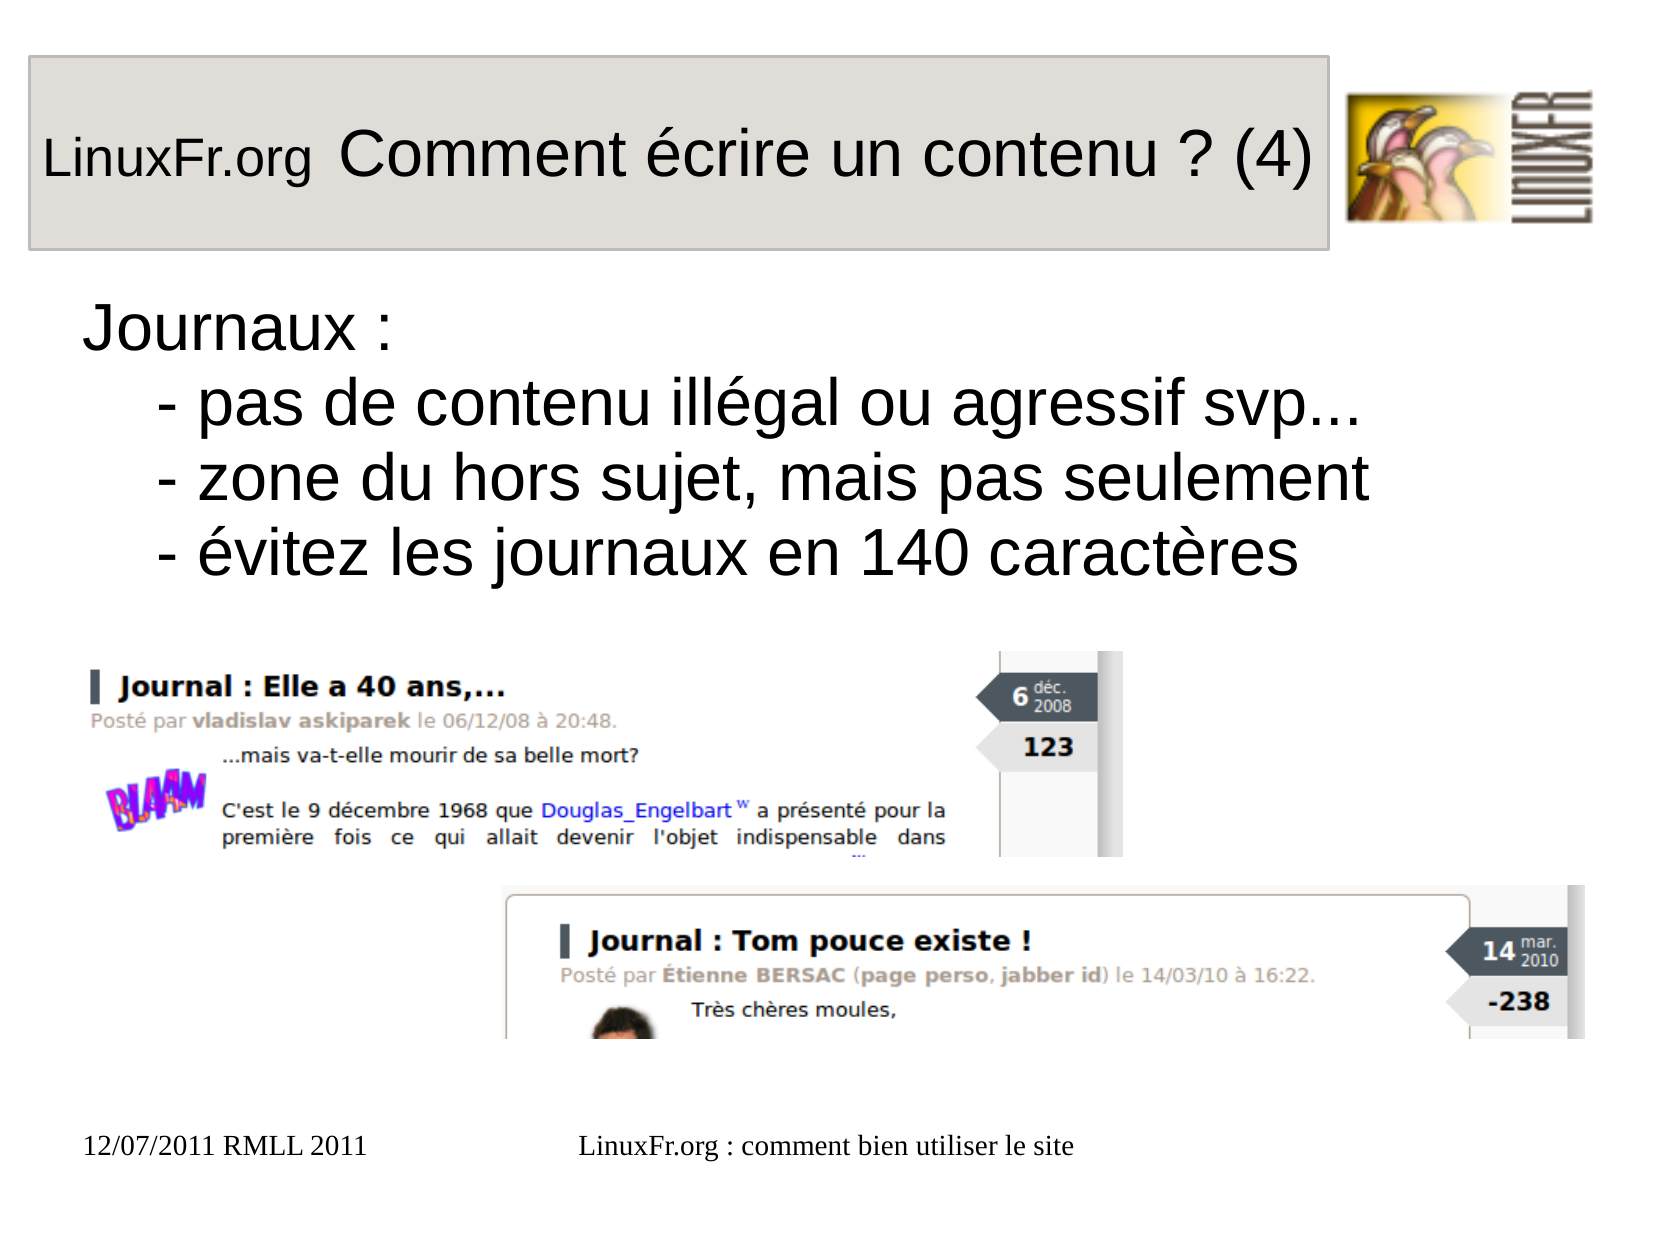

# LinuxFr.org	Comment écrire un contenu ? (4)
Journaux :
 - pas de contenu illégal ou agressif svp...
 - zone du hors sujet, mais pas seulement
 - évitez les journaux en 140 caractères